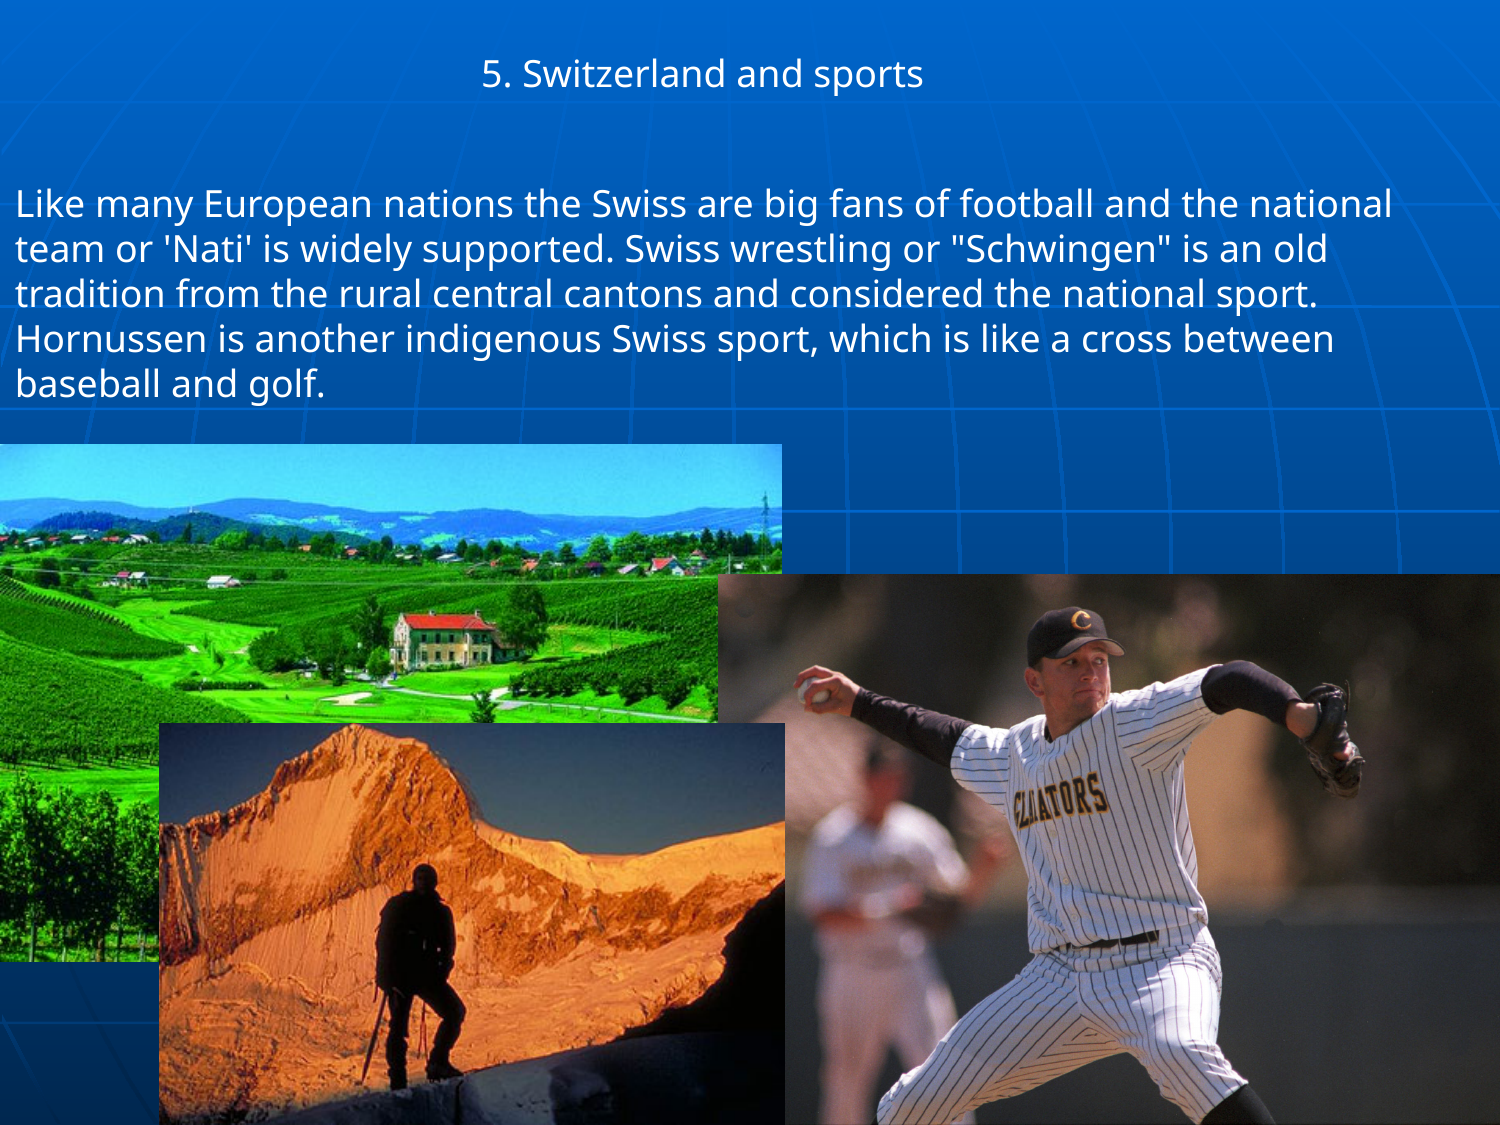

5. Switzerland and sports
Like many European nations the Swiss are big fans of football and the national team or 'Nati' is widely supported. Swiss wrestling or "Schwingen" is an old tradition from the rural central cantons and considered the national sport. Hornussen is another indigenous Swiss sport, which is like a cross between baseball and golf.